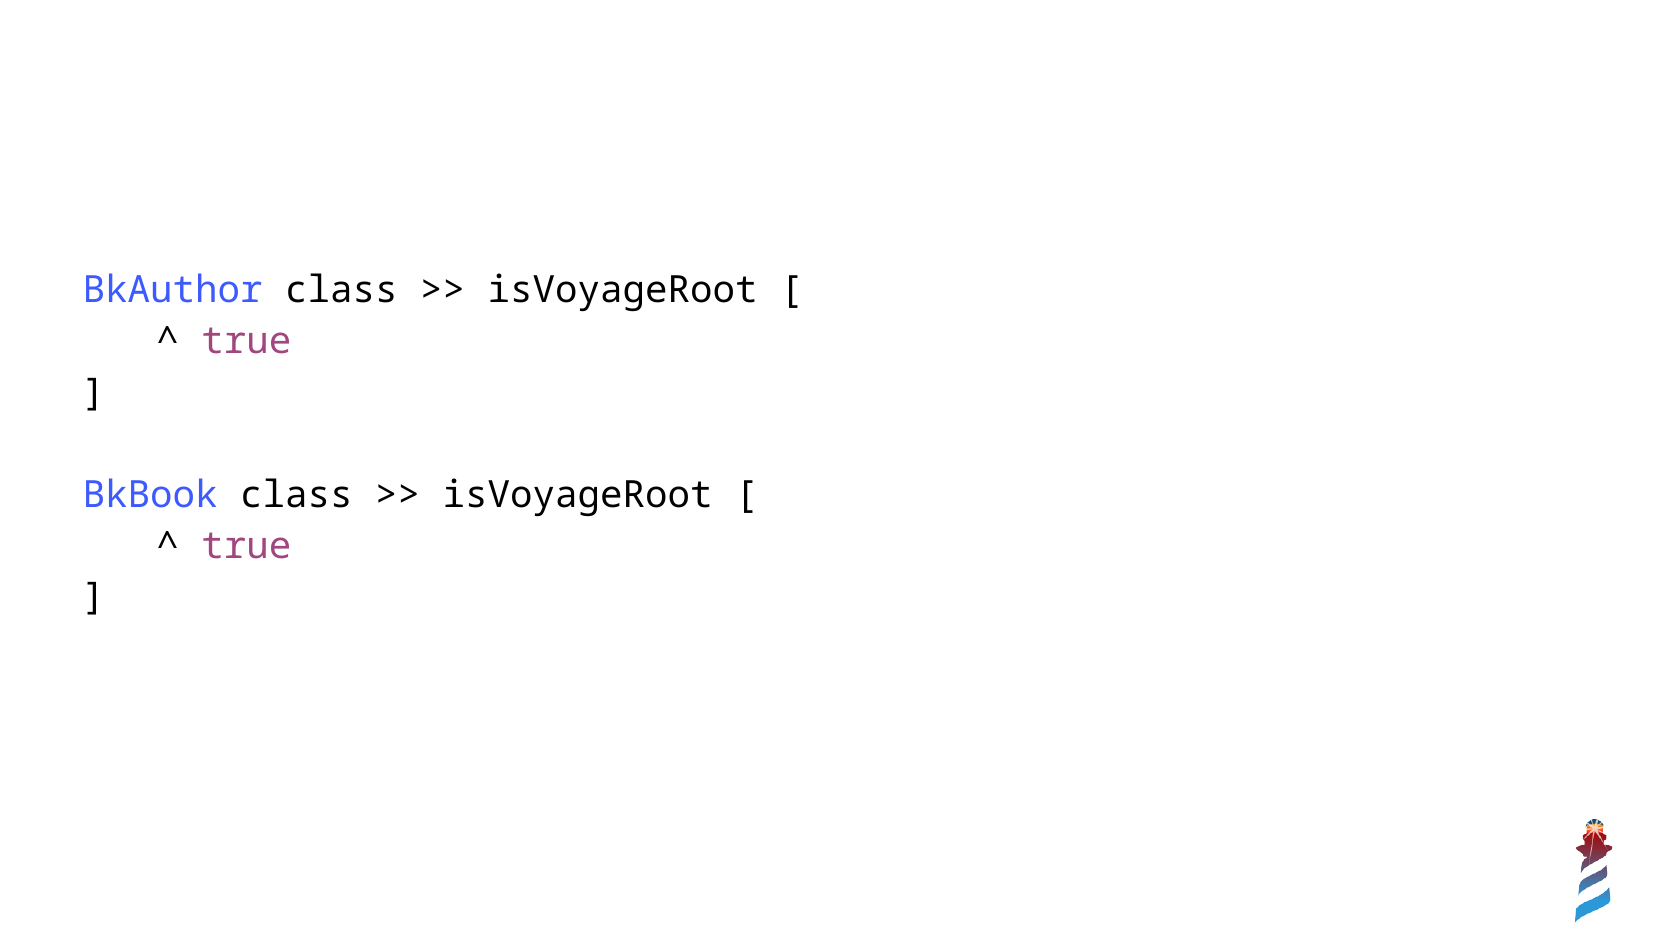

BkAuthor class >> isVoyageRoot [
	^ true
]
BkBook class >> isVoyageRoot [
	^ true
]